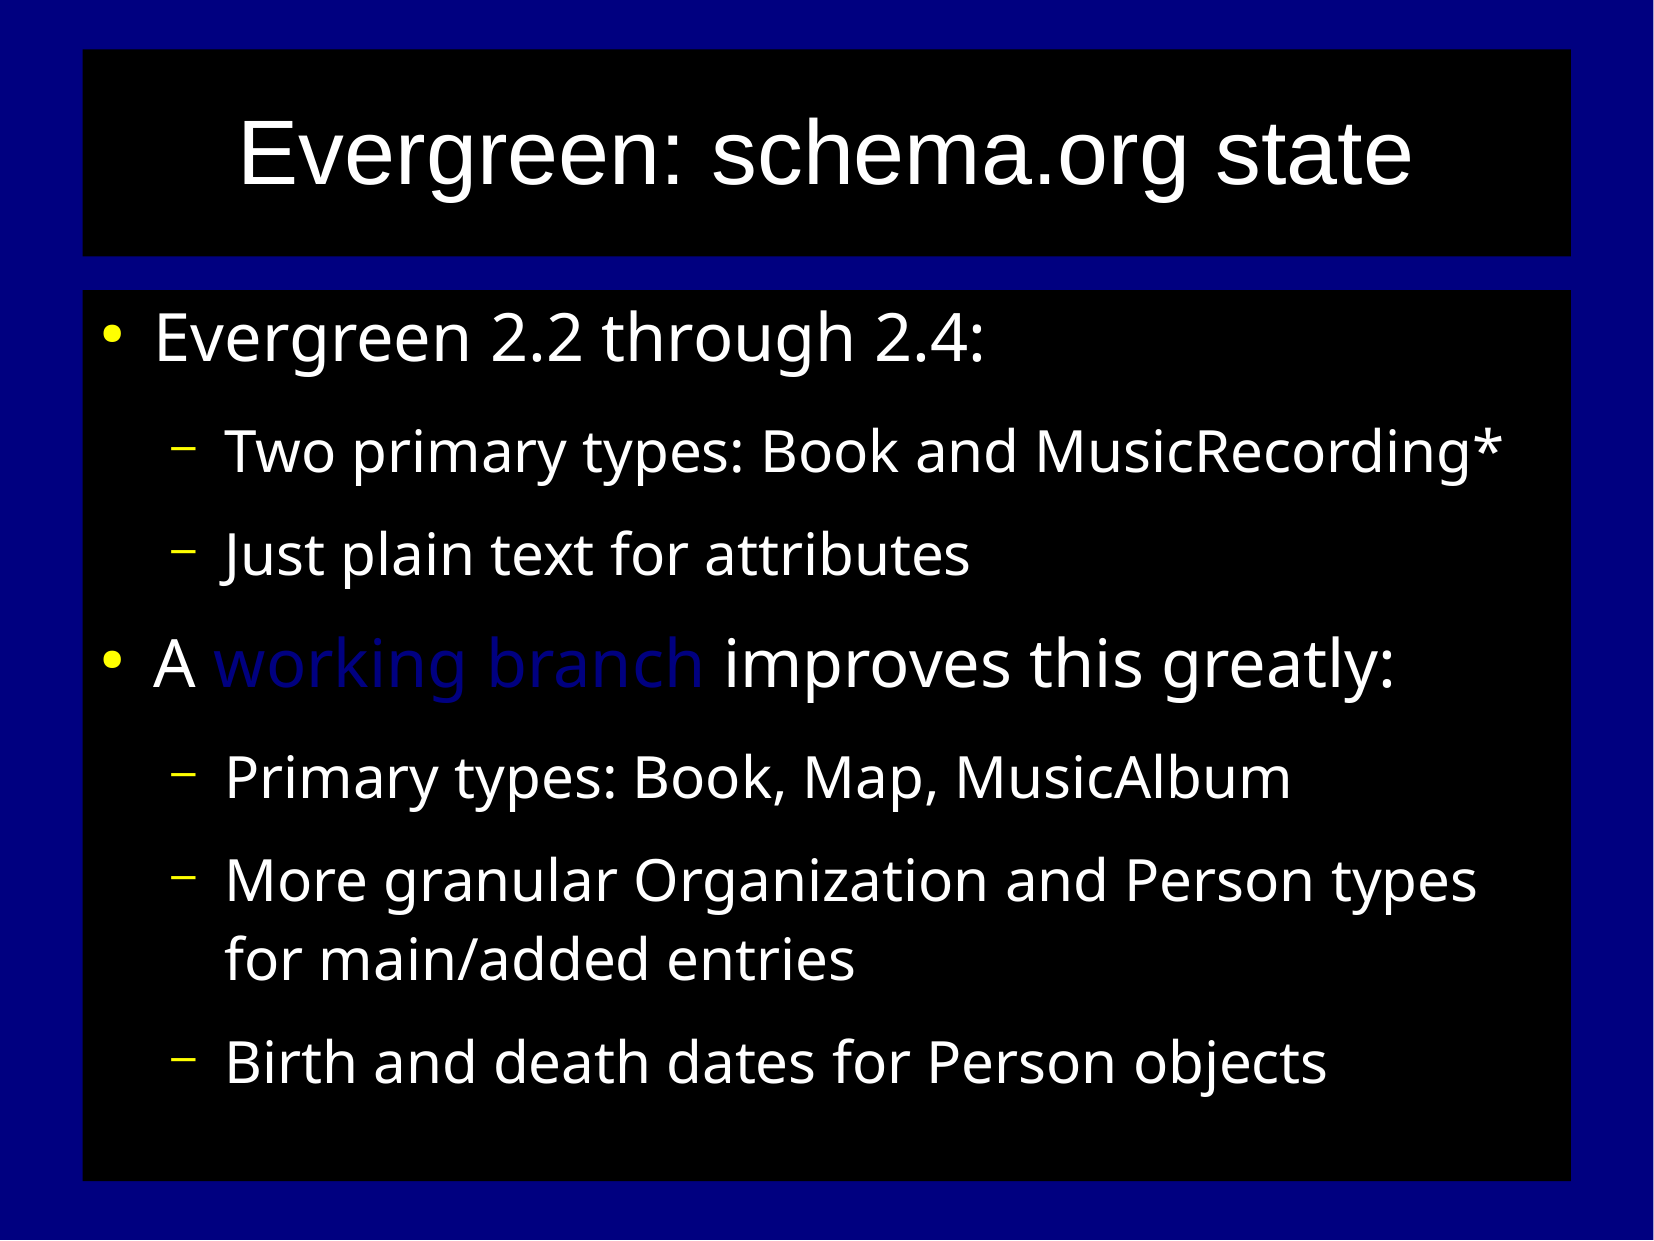

# Evergreen: schema.org state
Evergreen 2.2 through 2.4:
Two primary types: Book and MusicRecording*
Just plain text for attributes
A working branch improves this greatly:
Primary types: Book, Map, MusicAlbum
More granular Organization and Person types for main/added entries
Birth and death dates for Person objects